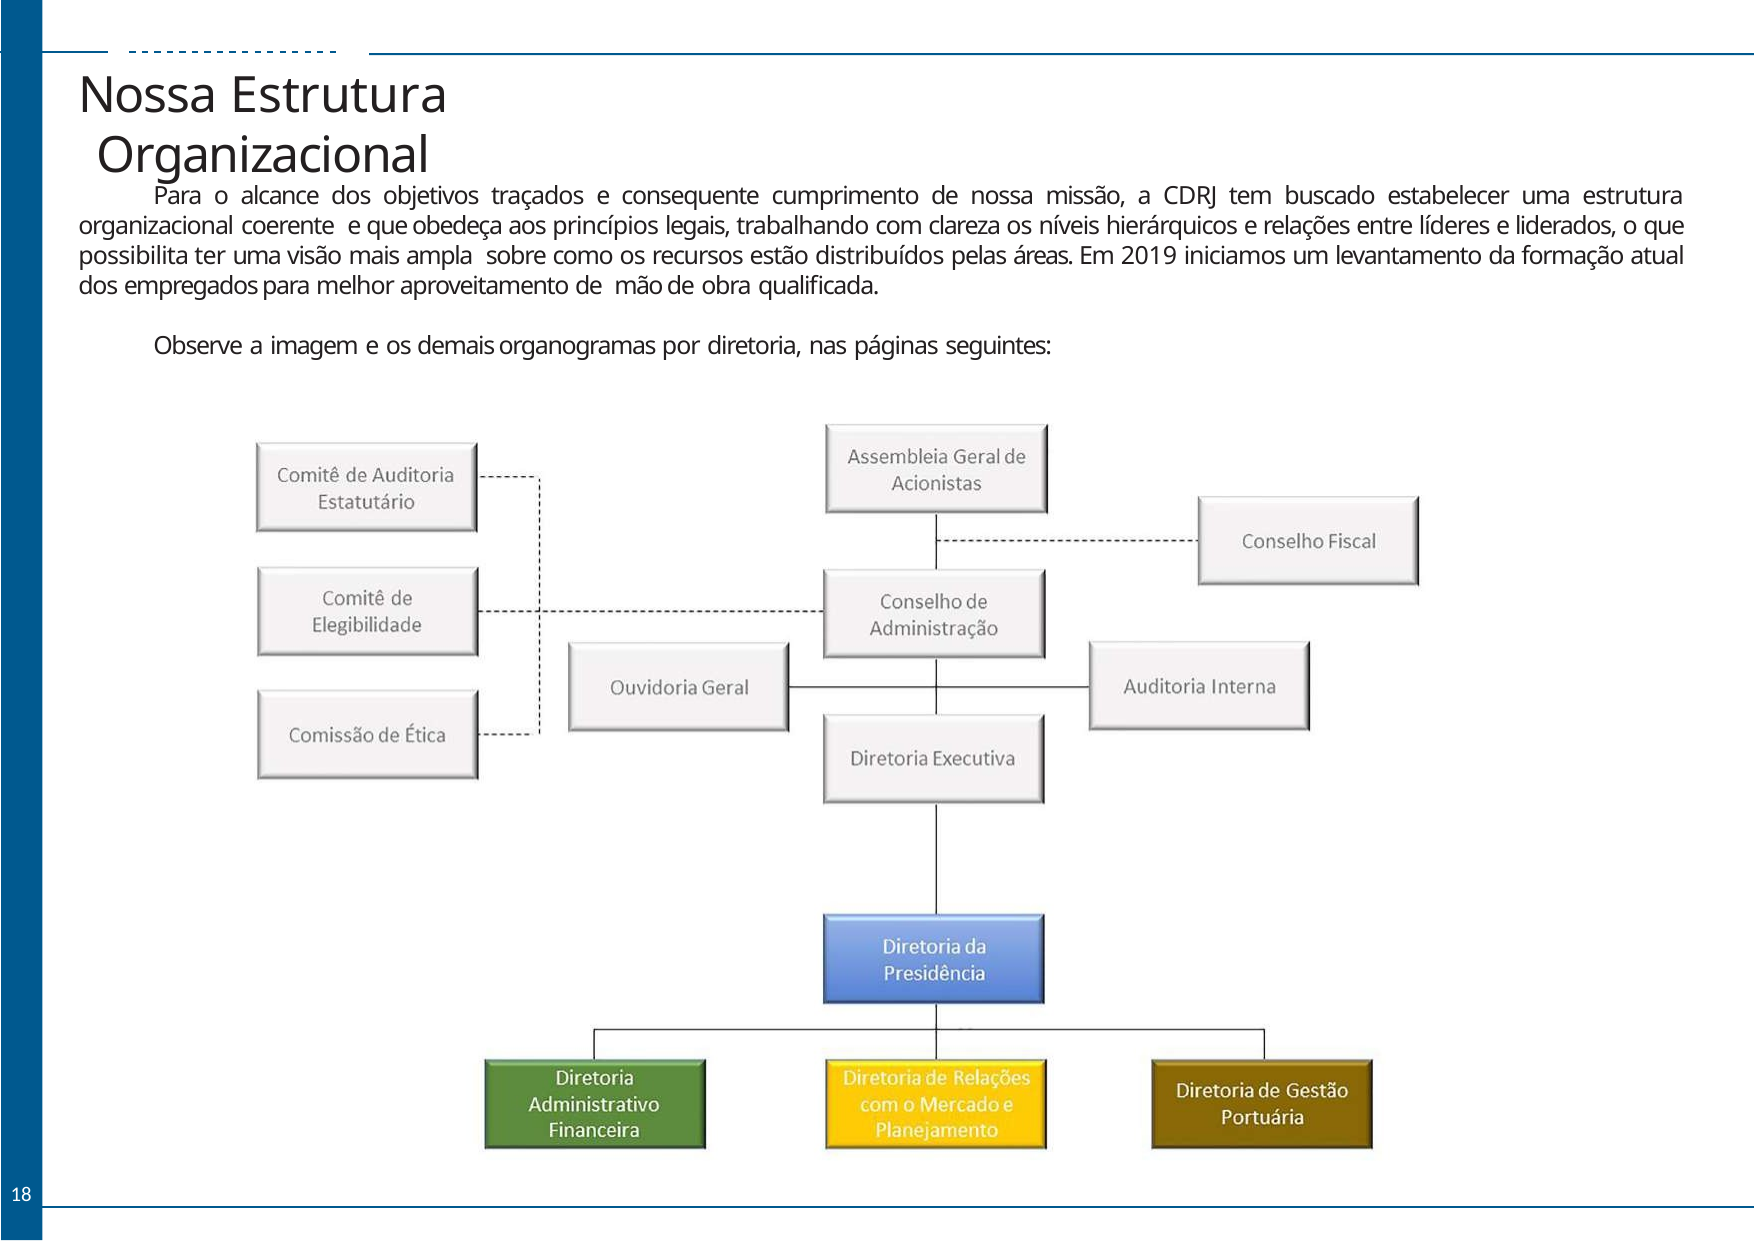

# Nossa Estrutura Organizacional
Para o alcance dos objetivos traçados e consequente cumprimento de nossa missão, a CDRJ tem buscado estabelecer uma estrutura organizacional coerente e que obedeça aos princípios legais, trabalhando com clareza os níveis hierárquicos e relações entre líderes e liderados, o que possibilita ter uma visão mais ampla sobre como os recursos estão distribuídos pelas áreas. Em 2019 iniciamos um levantamento da formação atual dos empregados para melhor aproveitamento de mão de obra qualificada.
Observe a imagem e os demais organogramas por diretoria, nas páginas seguintes:
18